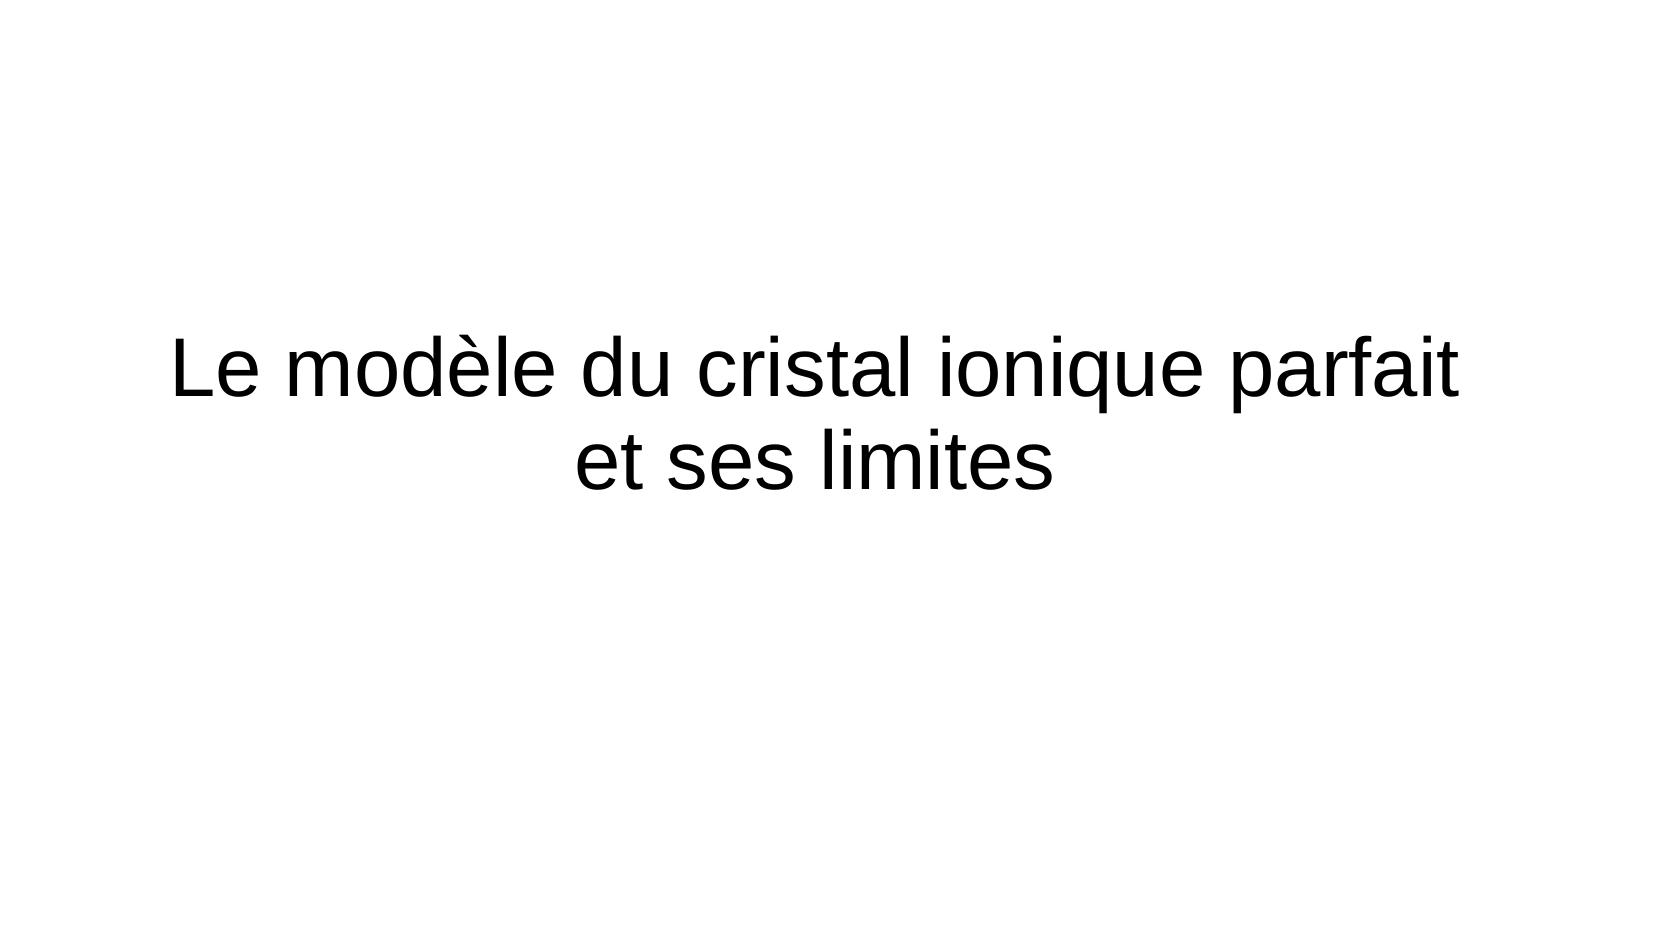

# Le modèle du cristal ionique parfait
et ses limites